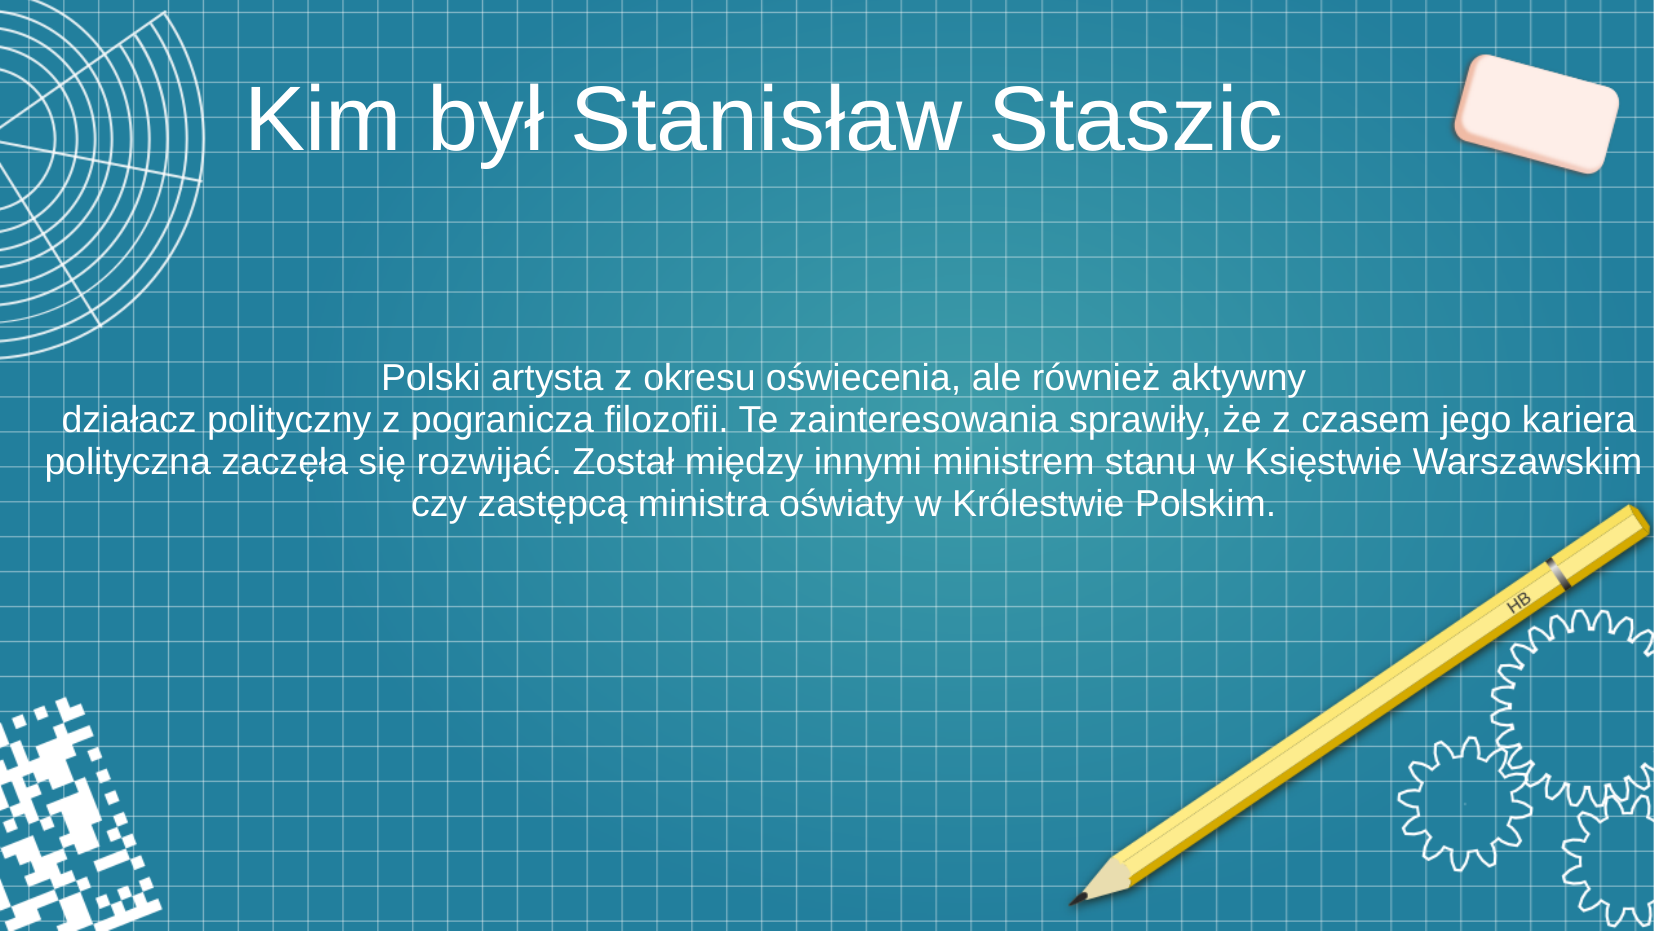

# Kim był Stanisław Staszic
Polski artysta z okresu oświecenia, ale również aktywny
 działacz polityczny z pogranicza filozofii. Te zainteresowania sprawiły, że z czasem jego kariera polityczna zaczęła się rozwijać. Został między innymi ministrem stanu w Księstwie Warszawskim czy zastępcą ministra oświaty w Królestwie Polskim.